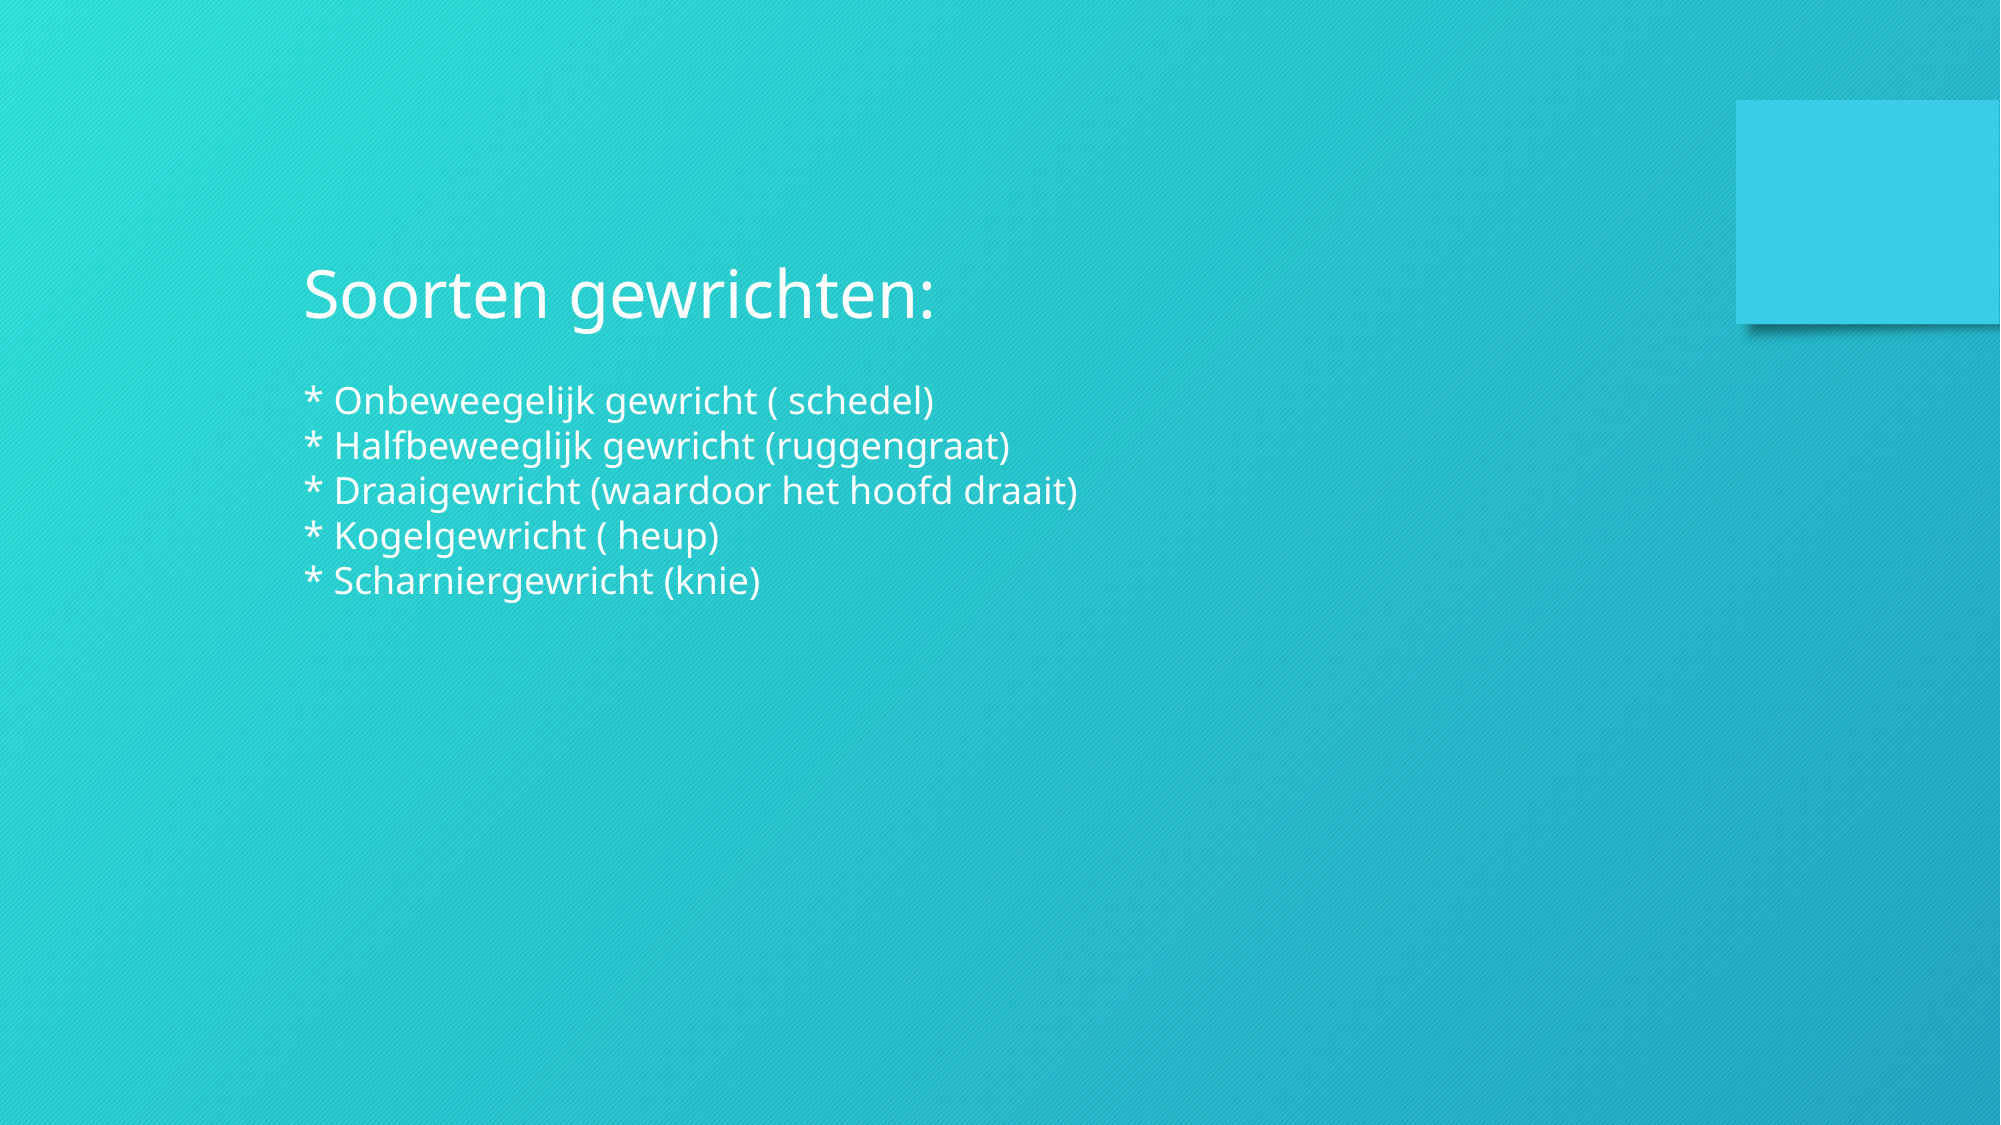

Soorten gewrichten:
* Onbeweegelijk gewricht ( schedel)
* Halfbeweeglijk gewricht (ruggengraat)
* Draaigewricht (waardoor het hoofd draait)
* Kogelgewricht ( heup)
* Scharniergewricht (knie)